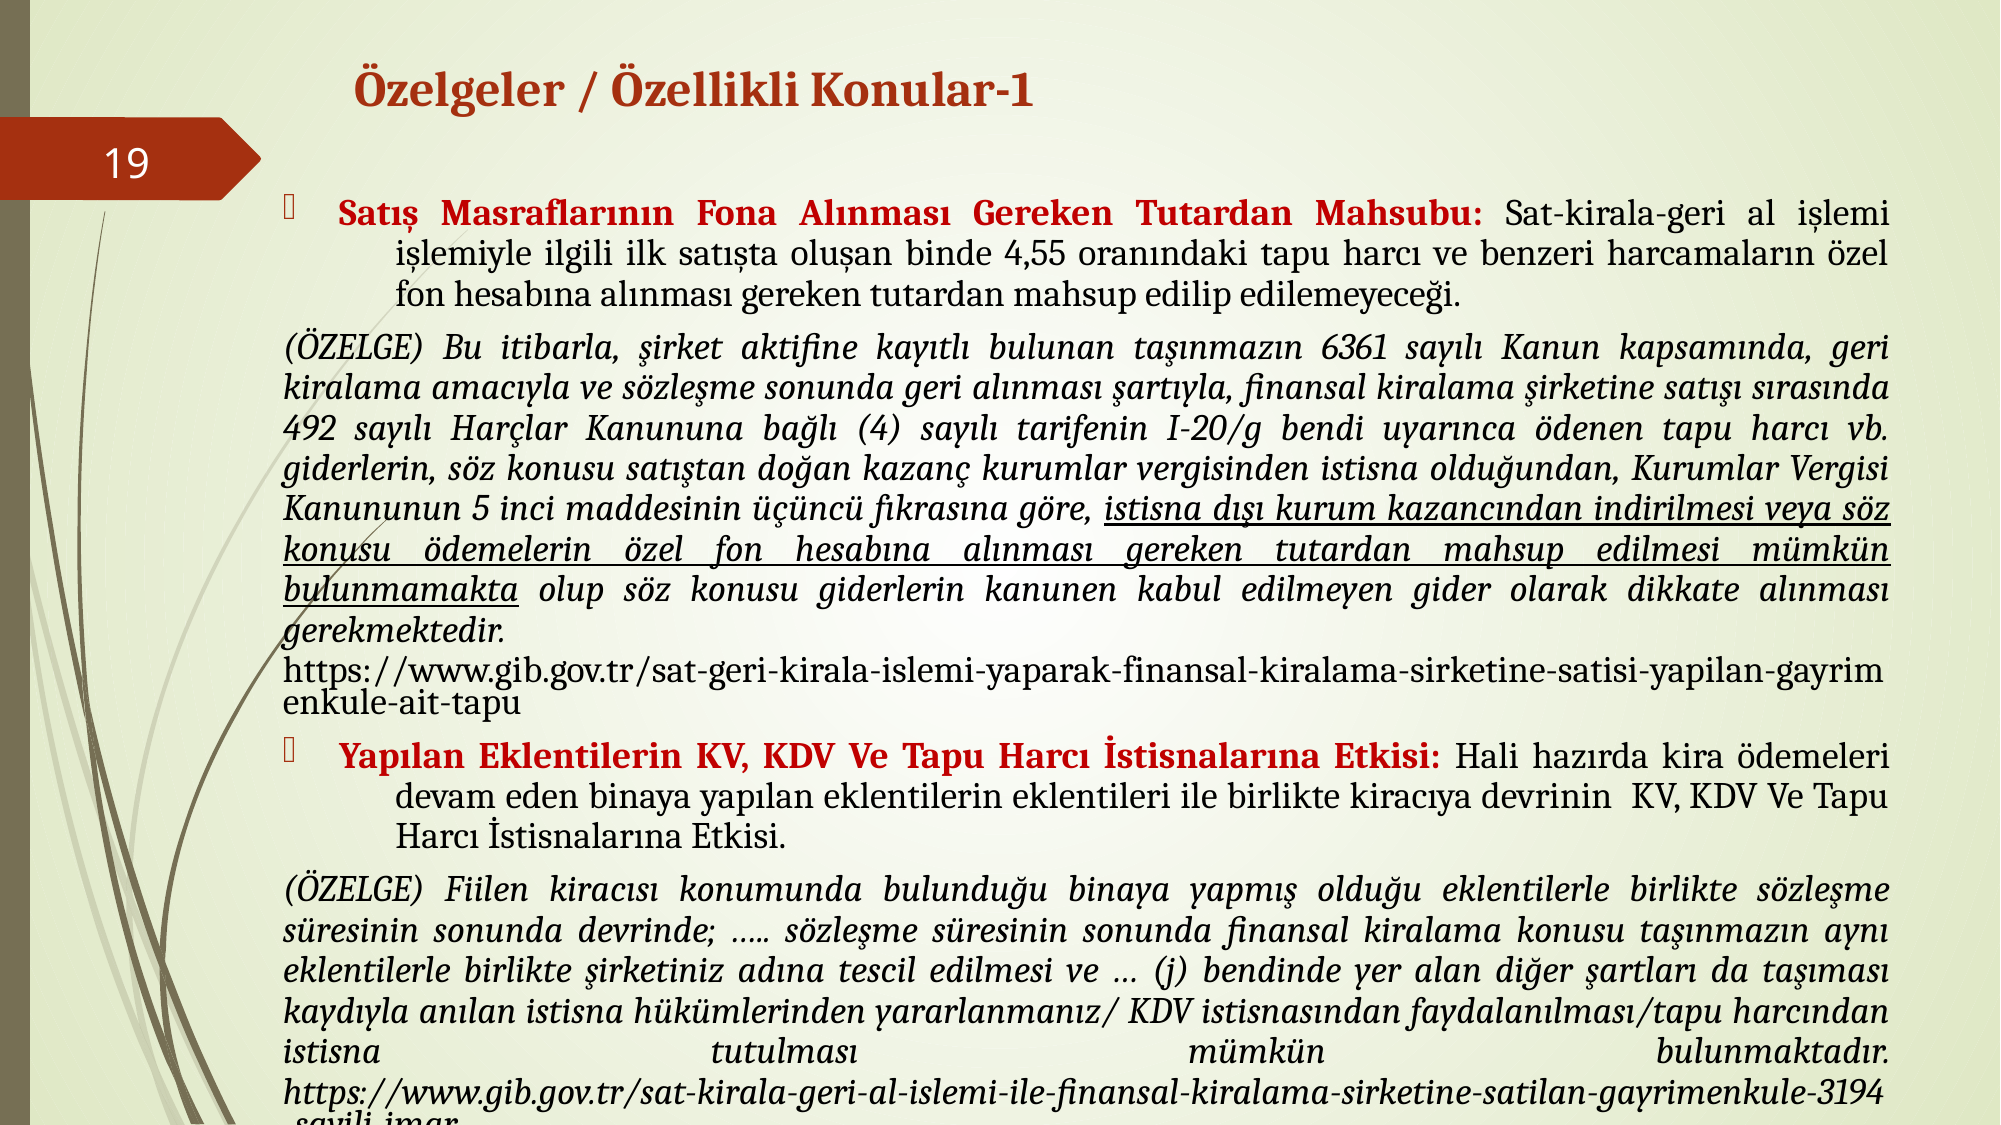

# Özelgeler / Özellikli Konular-1
Satış Masraflarının Fona Alınması Gereken Tutardan Mahsubu: Sat-kirala-geri al işlemi işlemiyle ilgili ilk satışta oluşan binde 4,55 oranındaki tapu harcı ve benzeri harcamaların özel fon hesabına alınması gereken tutardan mahsup edilip edilemeyeceği.
(ÖZELGE) Bu itibarla, şirket aktifine kayıtlı bulunan taşınmazın 6361 sayılı Kanun kapsamında, geri kiralama amacıyla ve sözleşme sonunda geri alınması şartıyla, finansal kiralama şirketine satışı sırasında 492 sayılı Harçlar Kanununa bağlı (4) sayılı tarifenin I-20/g bendi uyarınca ödenen tapu harcı vb. giderlerin, söz konusu satıştan doğan kazanç kurumlar vergisinden istisna olduğundan, Kurumlar Vergisi Kanununun 5 inci maddesinin üçüncü fıkrasına göre, istisna dışı kurum kazancından indirilmesi veya söz konusu ödemelerin özel fon hesabına alınması gereken tutardan mahsup edilmesi mümkün bulunmamakta olup söz konusu giderlerin kanunen kabul edilmeyen gider olarak dikkate alınması gerekmektedir. https://www.gib.gov.tr/sat-geri-kirala-islemi-yaparak-finansal-kiralama-sirketine-satisi-yapilan-gayrimenkule-ait-tapu
Yapılan Eklentilerin KV, KDV Ve Tapu Harcı İstisnalarına Etkisi: Hali hazırda kira ödemeleri devam eden binaya yapılan eklentilerin eklentileri ile birlikte kiracıya devrinin KV, KDV Ve Tapu Harcı İstisnalarına Etkisi.
(ÖZELGE) Fiilen kiracısı konumunda bulunduğu binaya yapmış olduğu eklentilerle birlikte sözleşme süresinin sonunda devrinde; ….. sözleşme süresinin sonunda finansal kiralama konusu taşınmazın aynı eklentilerle birlikte şirketiniz adına tescil edilmesi ve … (j) bendinde yer alan diğer şartları da taşıması kaydıyla anılan istisna hükümlerinden yararlanmanız/ KDV istisnasından faydalanılması/tapu harcından istisna tutulması mümkün bulunmaktadır. https://www.gib.gov.tr/sat-kirala-geri-al-islemi-ile-finansal-kiralama-sirketine-satilan-gayrimenkule-3194-sayili-imar